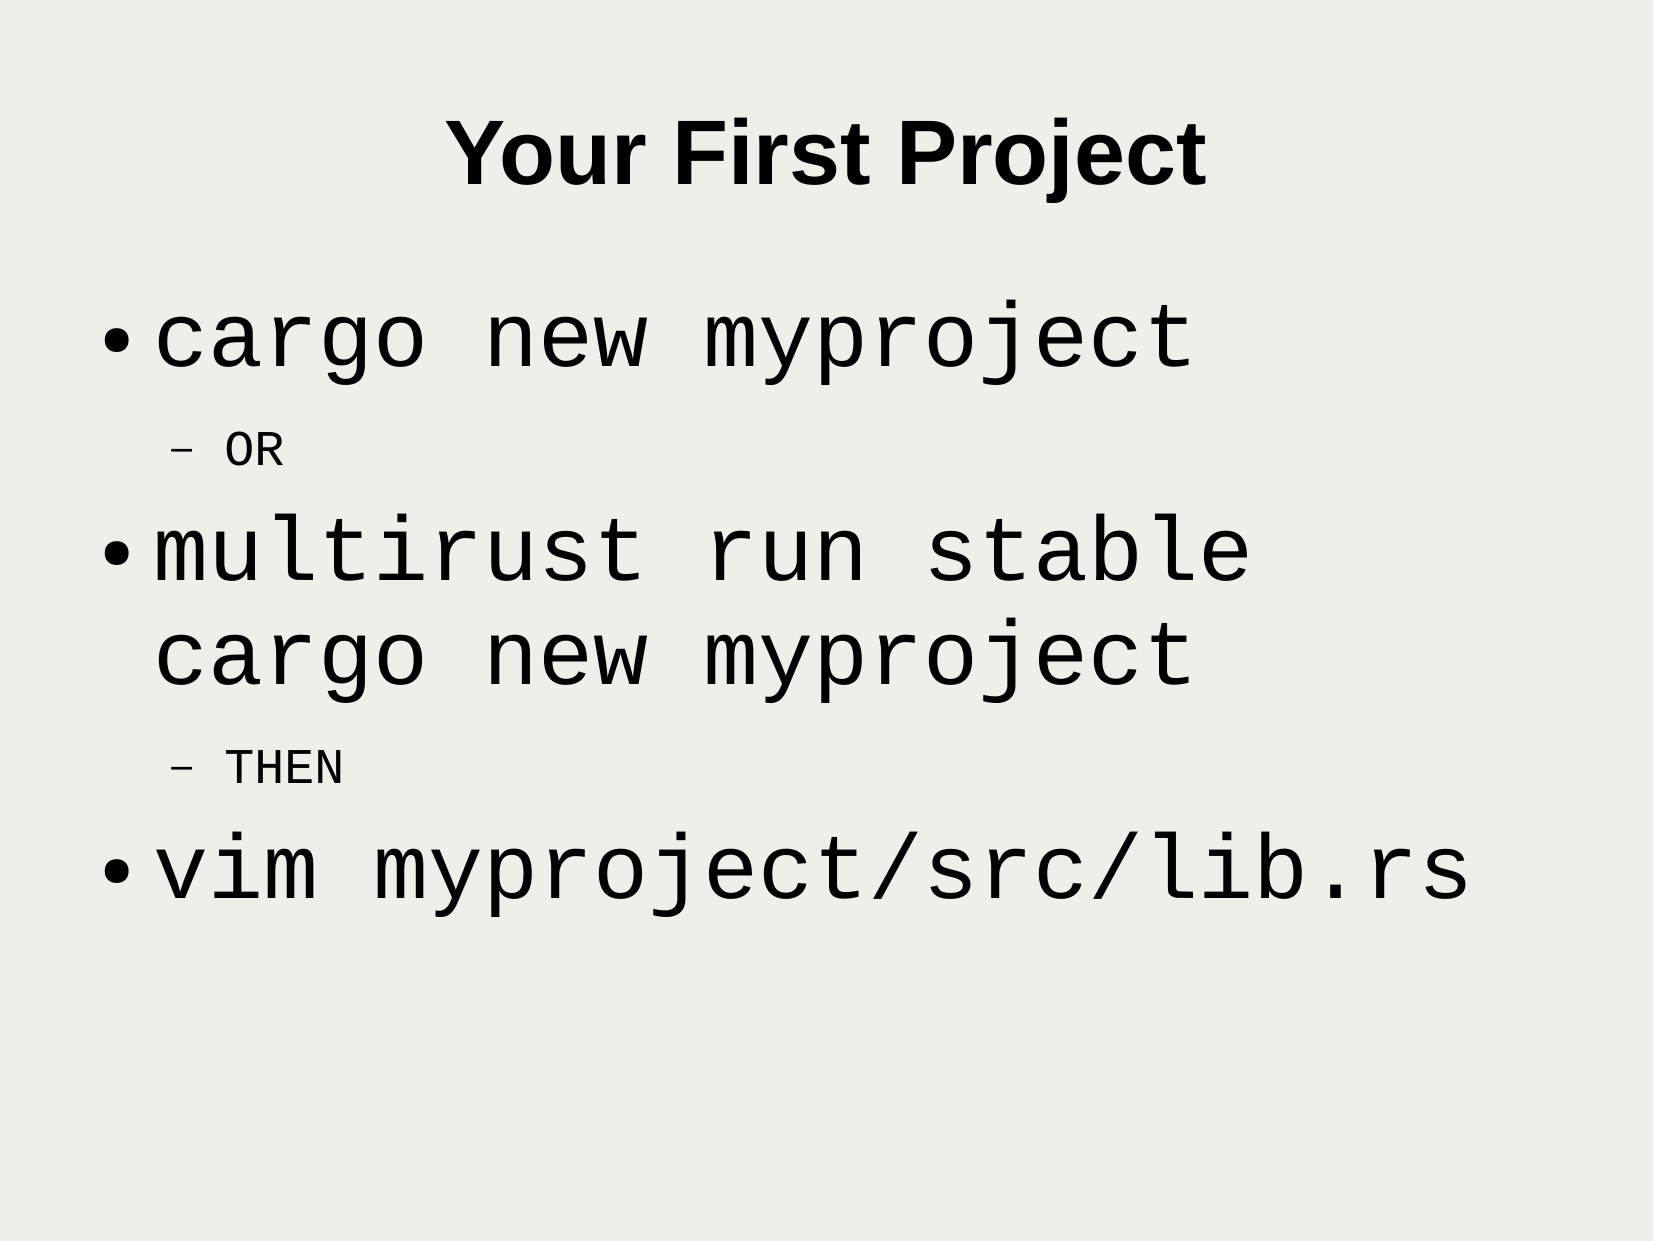

# Your First Project
cargo new myproject
OR
multirust run stable cargo new myproject
THEN
vim myproject/src/lib.rs